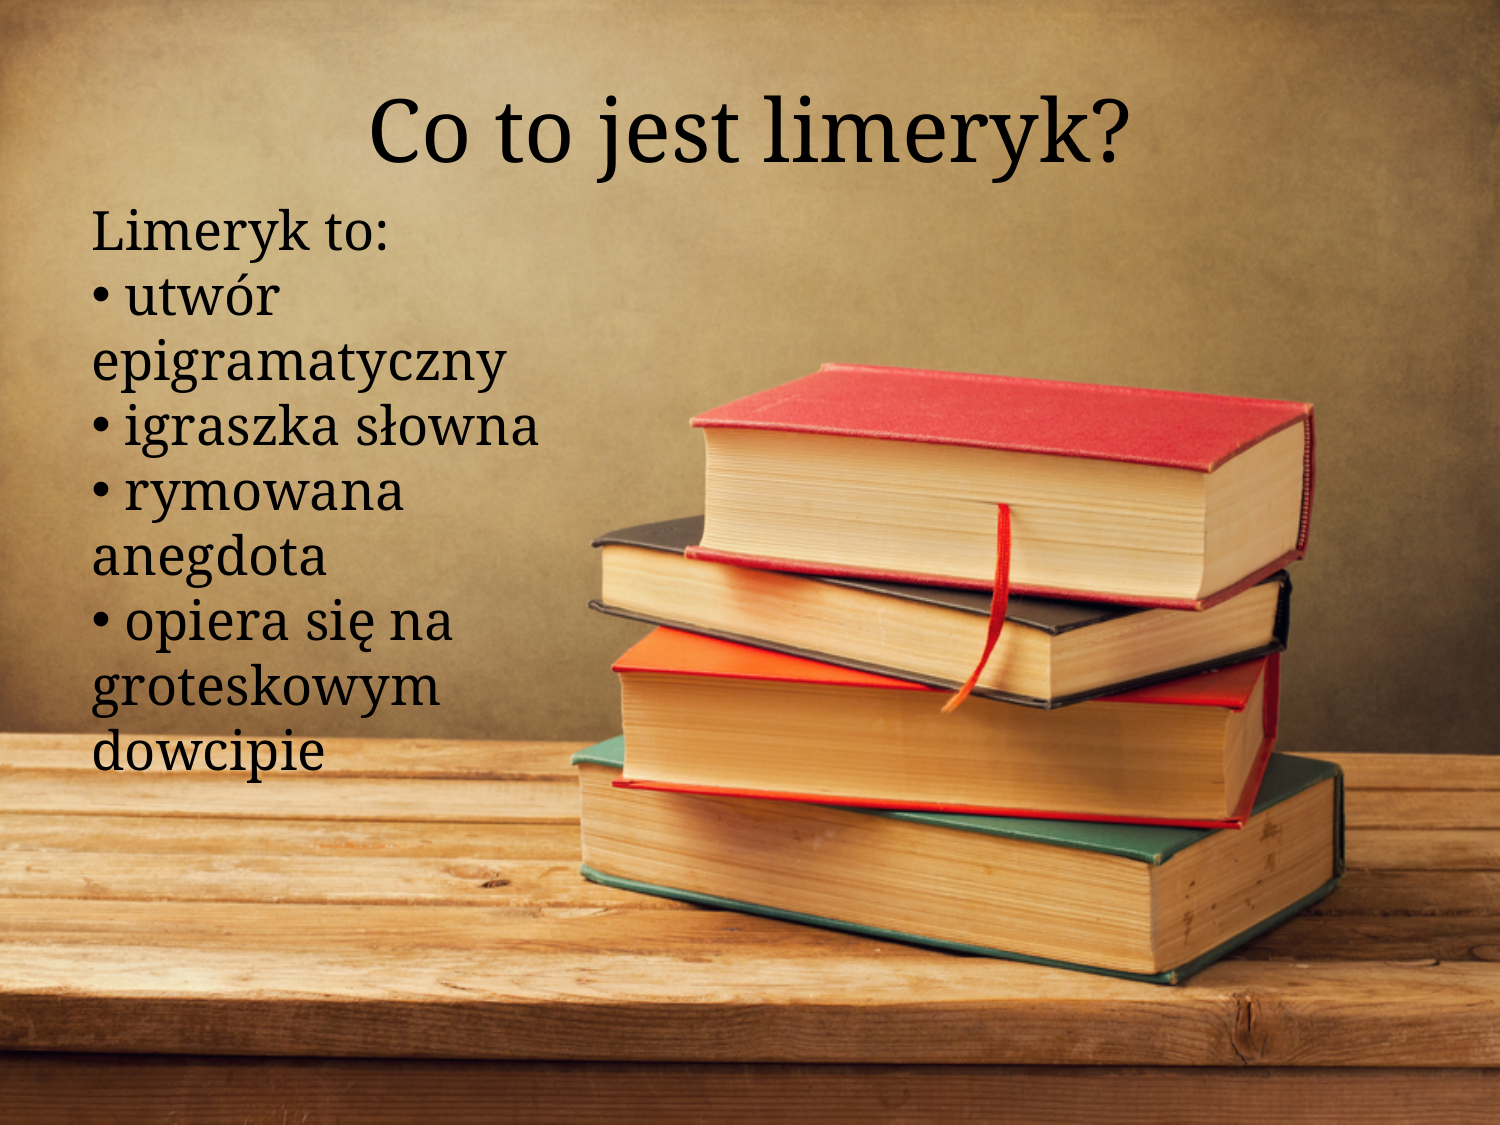

Co to jest limeryk?
Limeryk to:
 utwór epigramatyczny
 igraszka słowna
 rymowana anegdota
 opiera się na groteskowym dowcipie